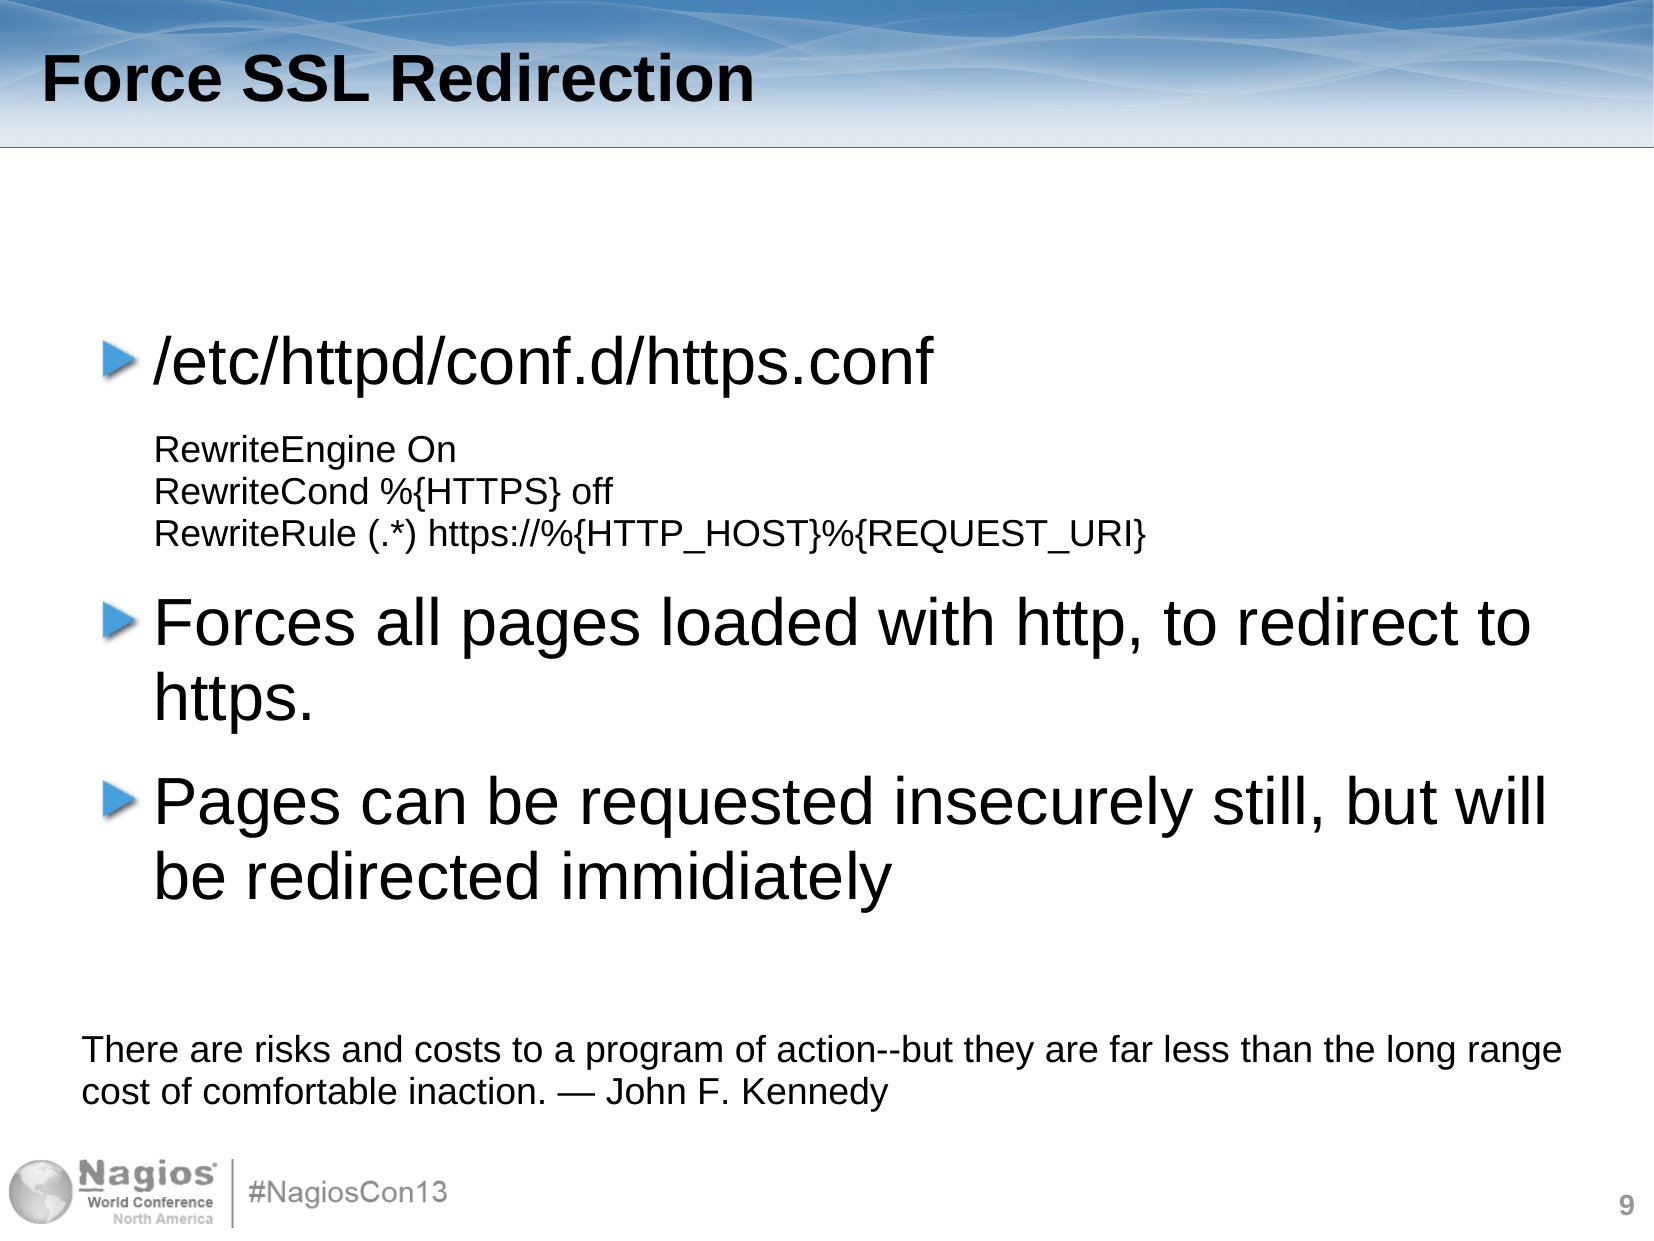

# Force SSL Redirection
/etc/httpd/conf.d/https.conf
RewriteEngine On
RewriteCond %{HTTPS} off
RewriteRule (.*) https://%{HTTP_HOST}%{REQUEST_URI}
Forces all pages loaded with http, to redirect to https.
Pages can be requested insecurely still, but will be redirected immidiately
There are risks and costs to a program of action--but they are far less than the long range cost of comfortable inaction. — John F. Kennedy
9